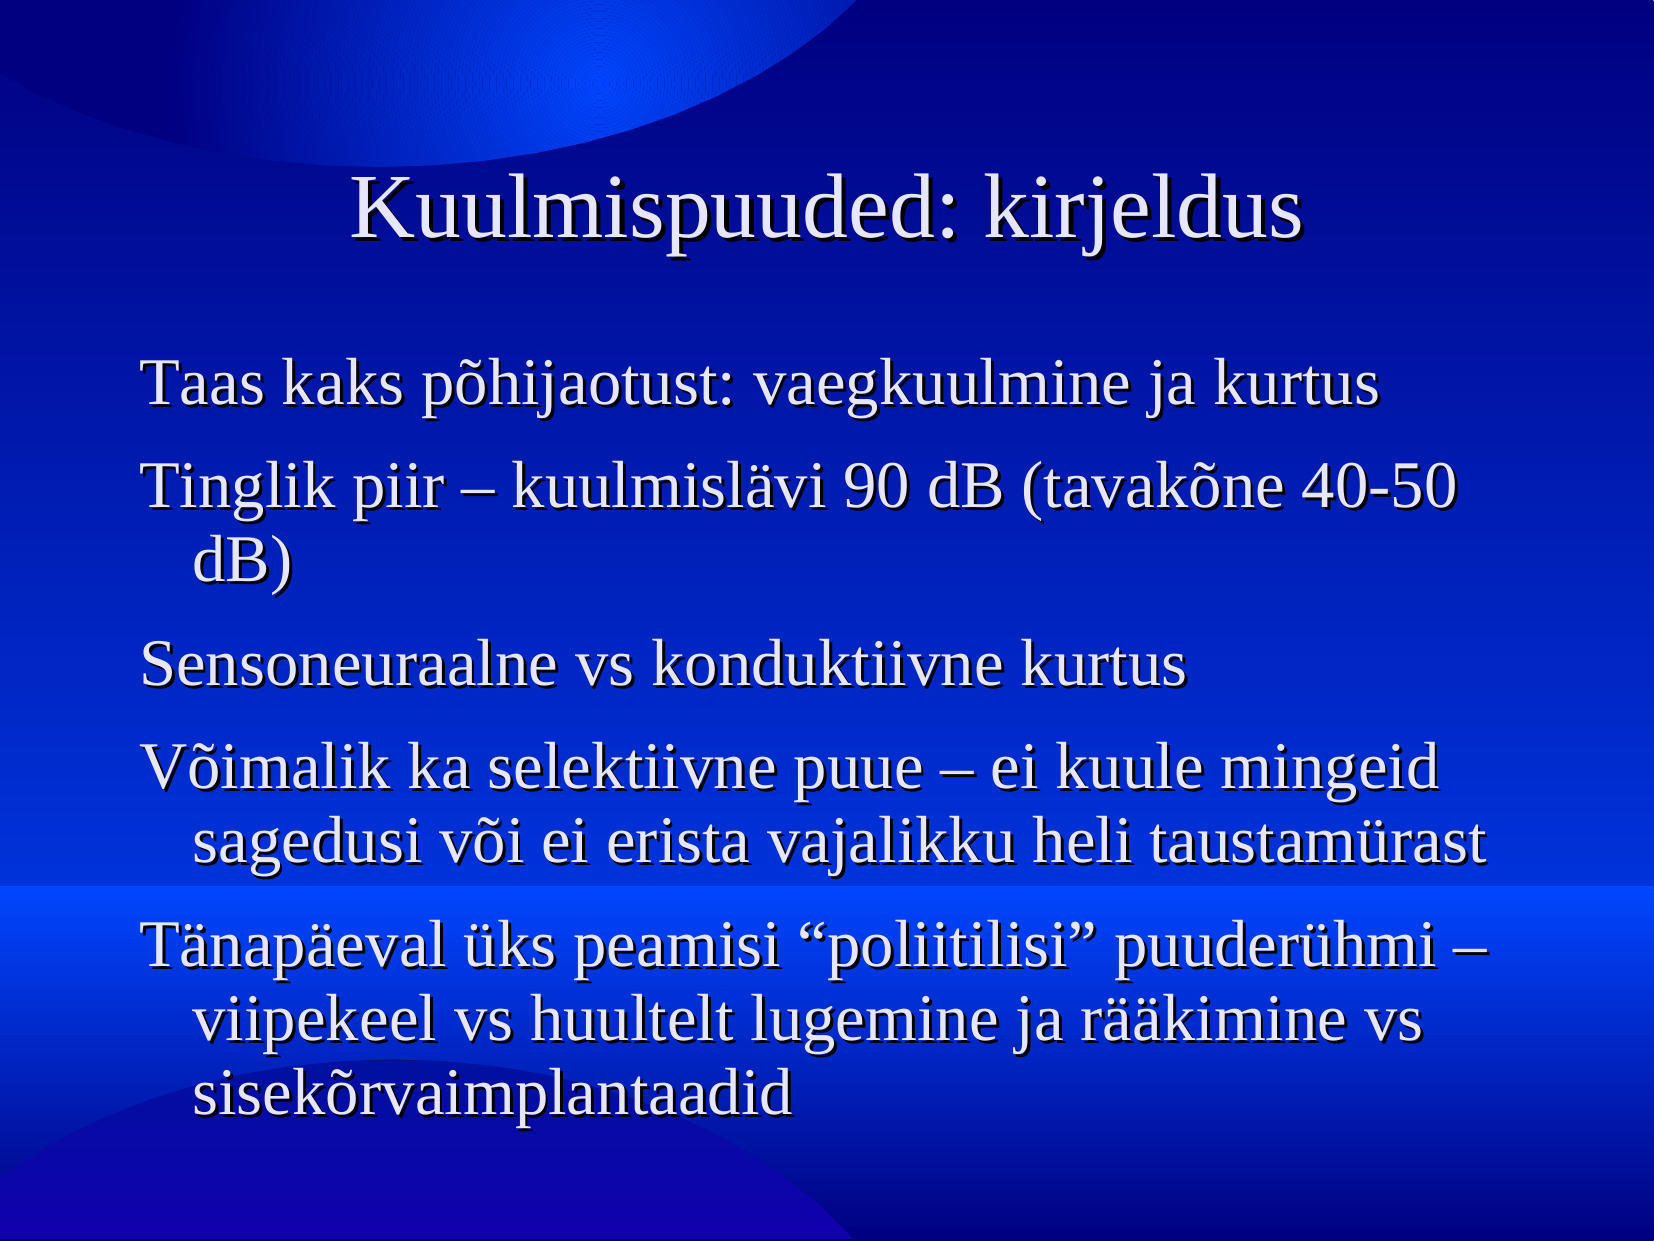

# Kuulmispuuded: kirjeldus
Taas kaks põhijaotust: vaegkuulmine ja kurtus
Tinglik piir – kuulmislävi 90 dB (tavakõne 40-50 dB)
Sensoneuraalne vs konduktiivne kurtus
Võimalik ka selektiivne puue – ei kuule mingeid sagedusi või ei erista vajalikku heli taustamürast
Tänapäeval üks peamisi “poliitilisi” puuderühmi – viipekeel vs huultelt lugemine ja rääkimine vs sisekõrvaimplantaadid